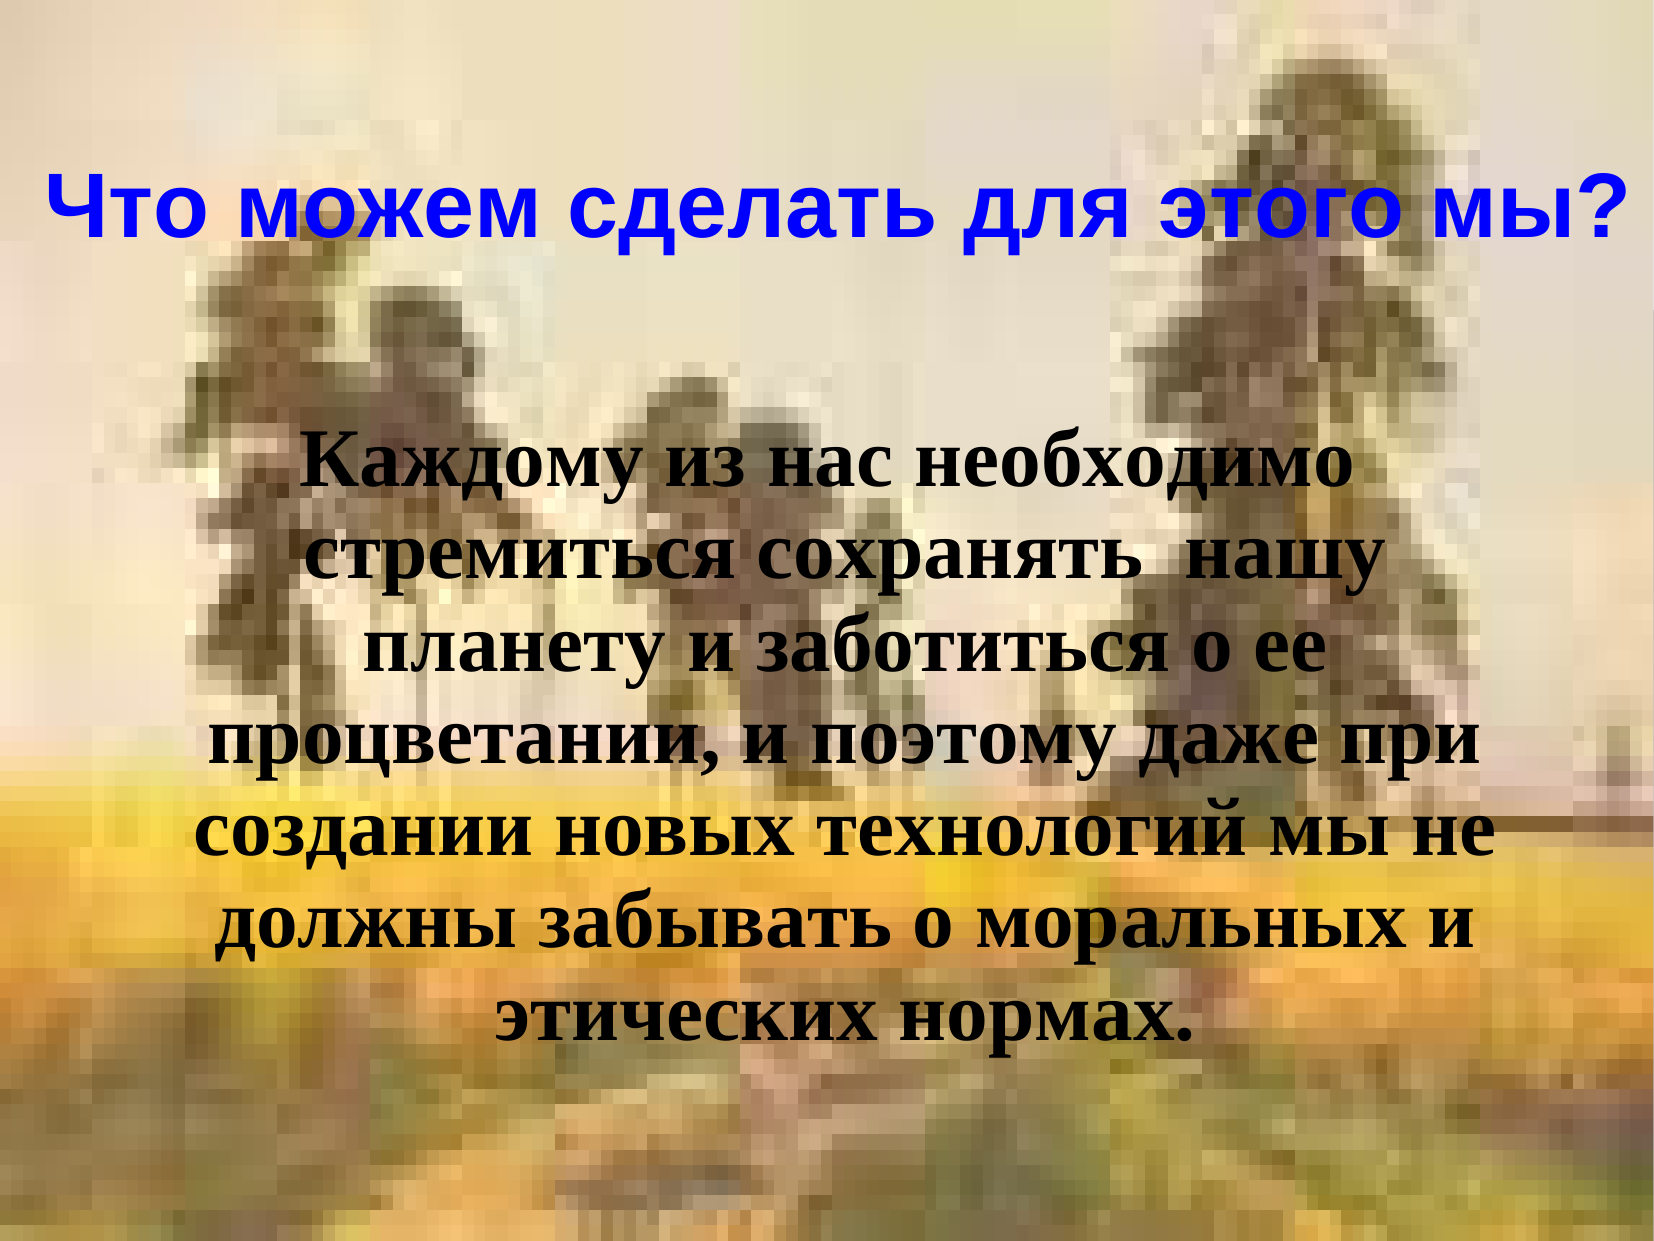

#
Что можем сделать для этого мы?
Каждому из нас необходимо стремиться сохранять нашу планету и заботиться о ее процветании, и поэтому даже при создании новых технологий мы не должны забывать о моральных и этических нормах.